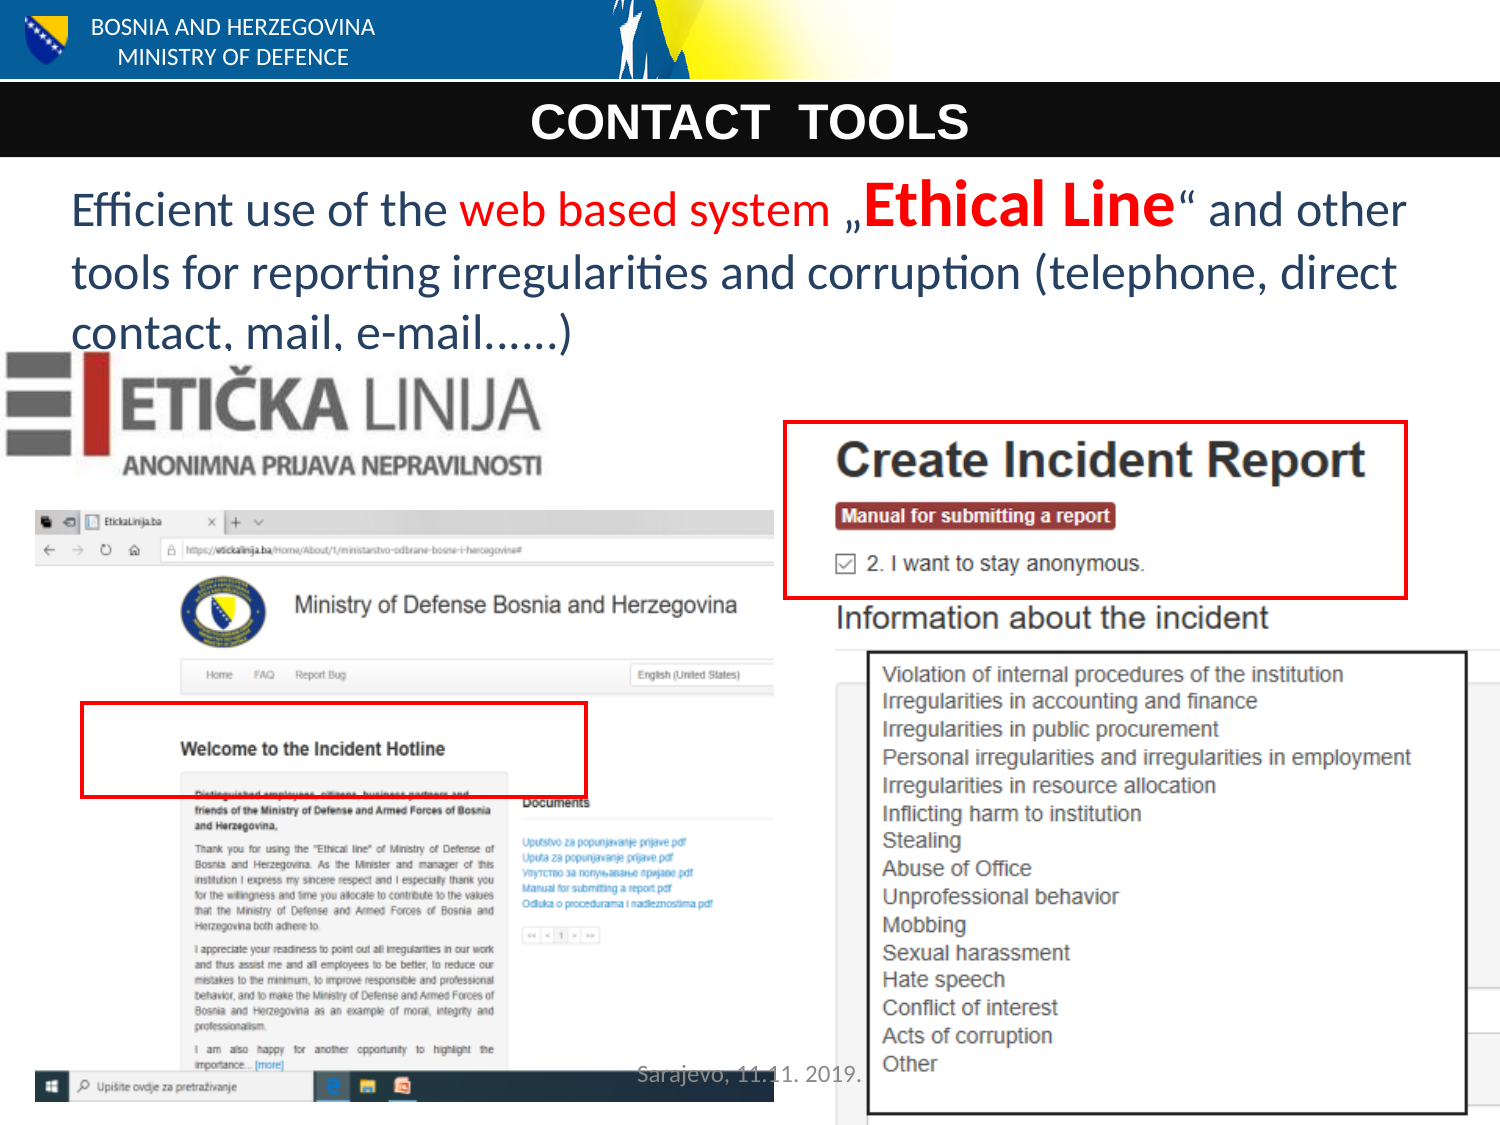

CONTACT TOOLS
# Efficient use of the web based system „Ethical Line“ and other tools for reporting irregularities and corruption (telephone, direct contact, mail, e-mail......)
Sarajevo, 11.11. 2019.